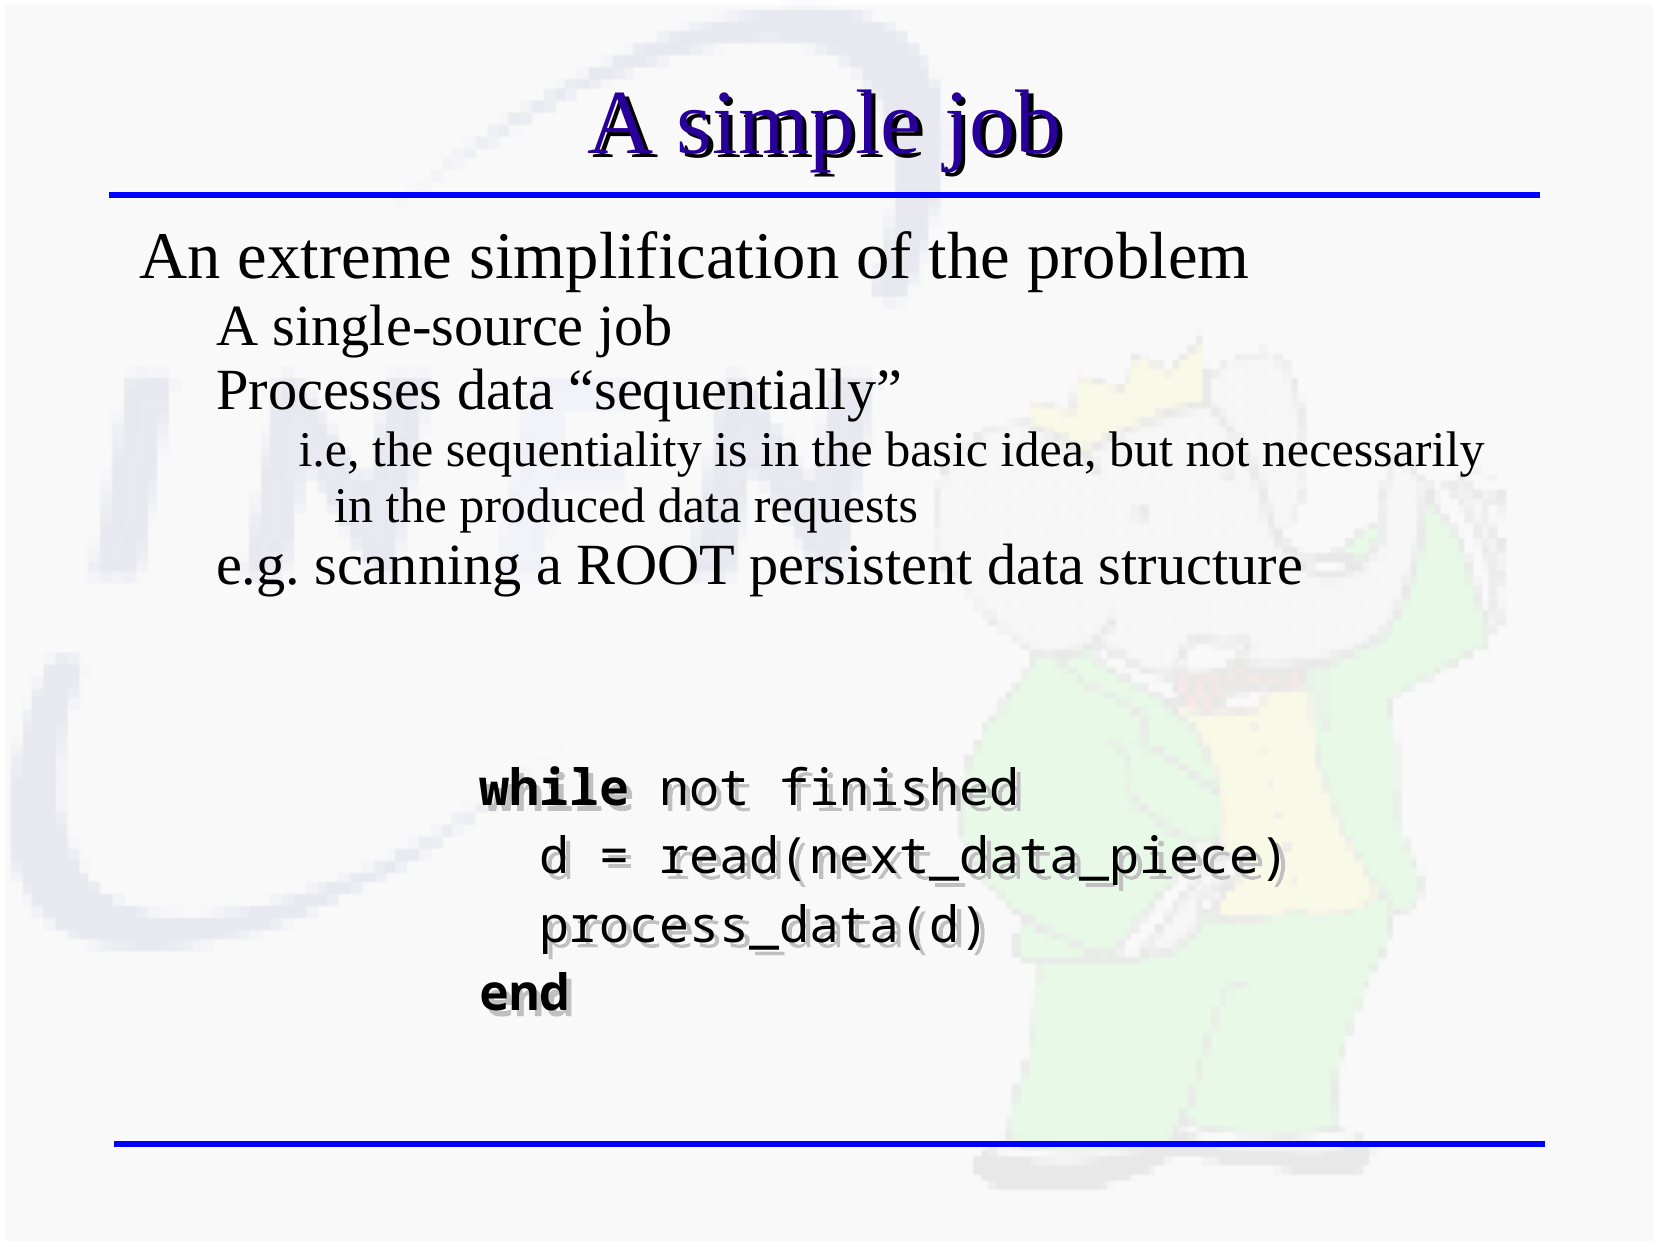

# A simple job
An extreme simplification of the problem
A single-source job
Processes data “sequentially”
i.e, the sequentiality is in the basic idea, but not necessarily in the produced data requests
e.g. scanning a ROOT persistent data structure
while not finished
 d = read(next_data_piece)
 process_data(d)
end